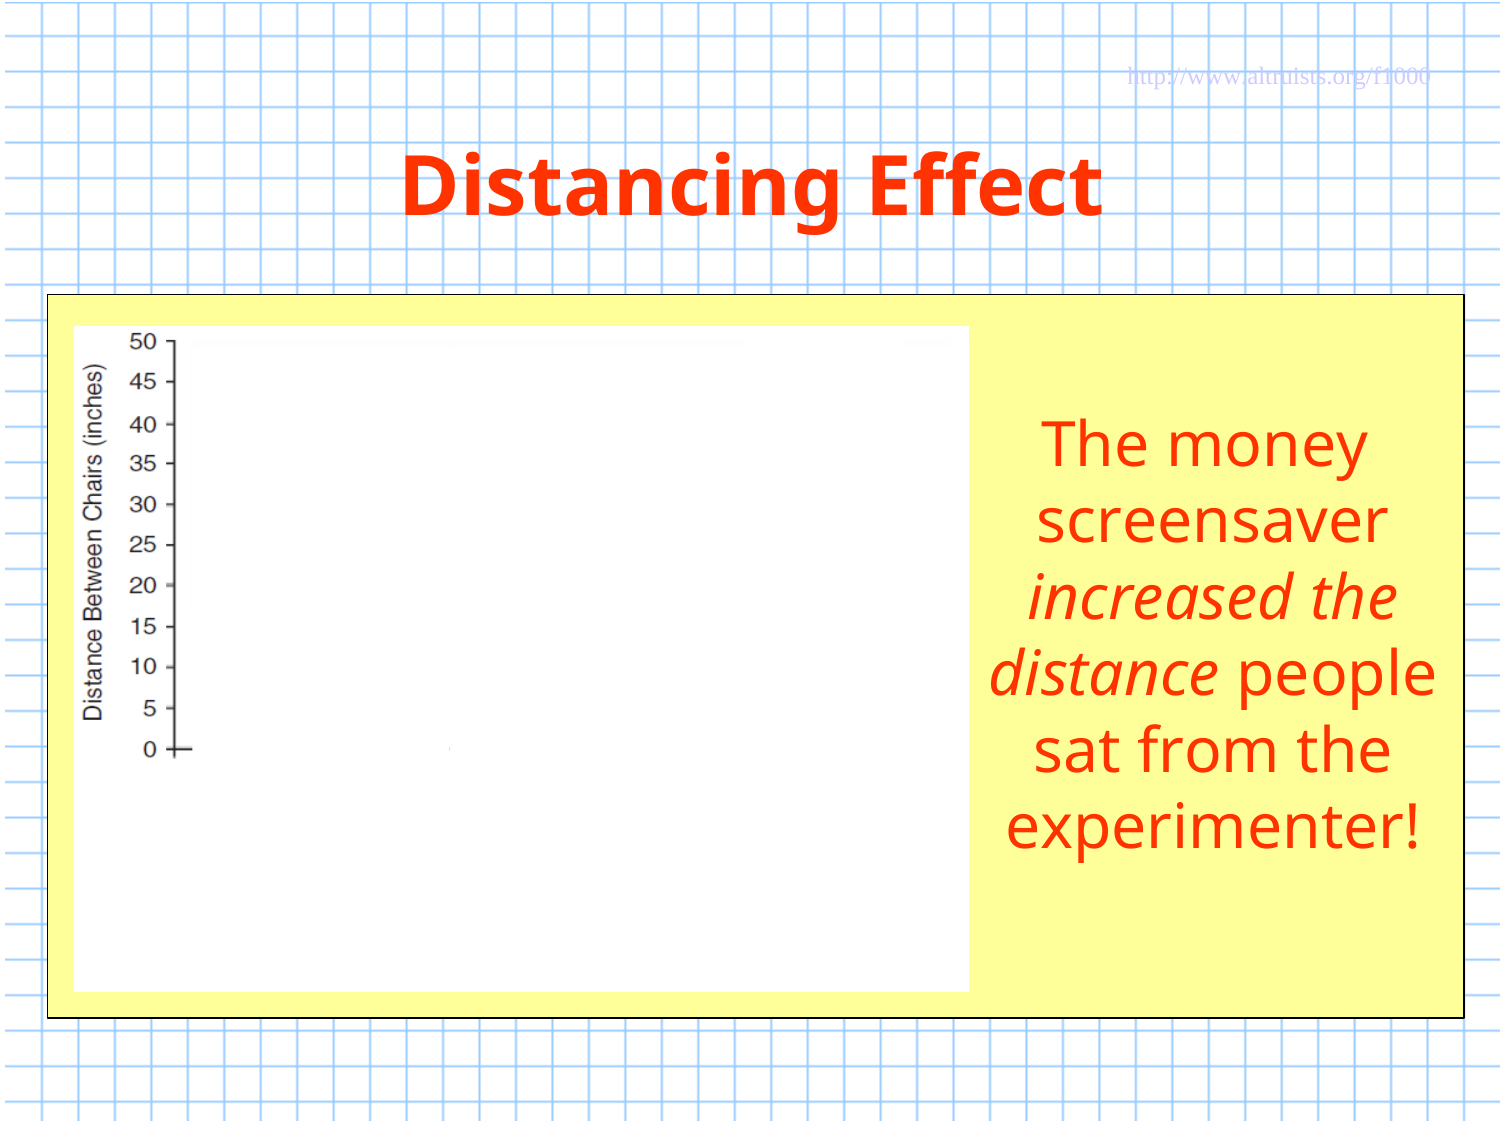

Distancing Effect
http://www.altruists.org/f1000
The money screensaver increased the distance people sat from the experimenter!